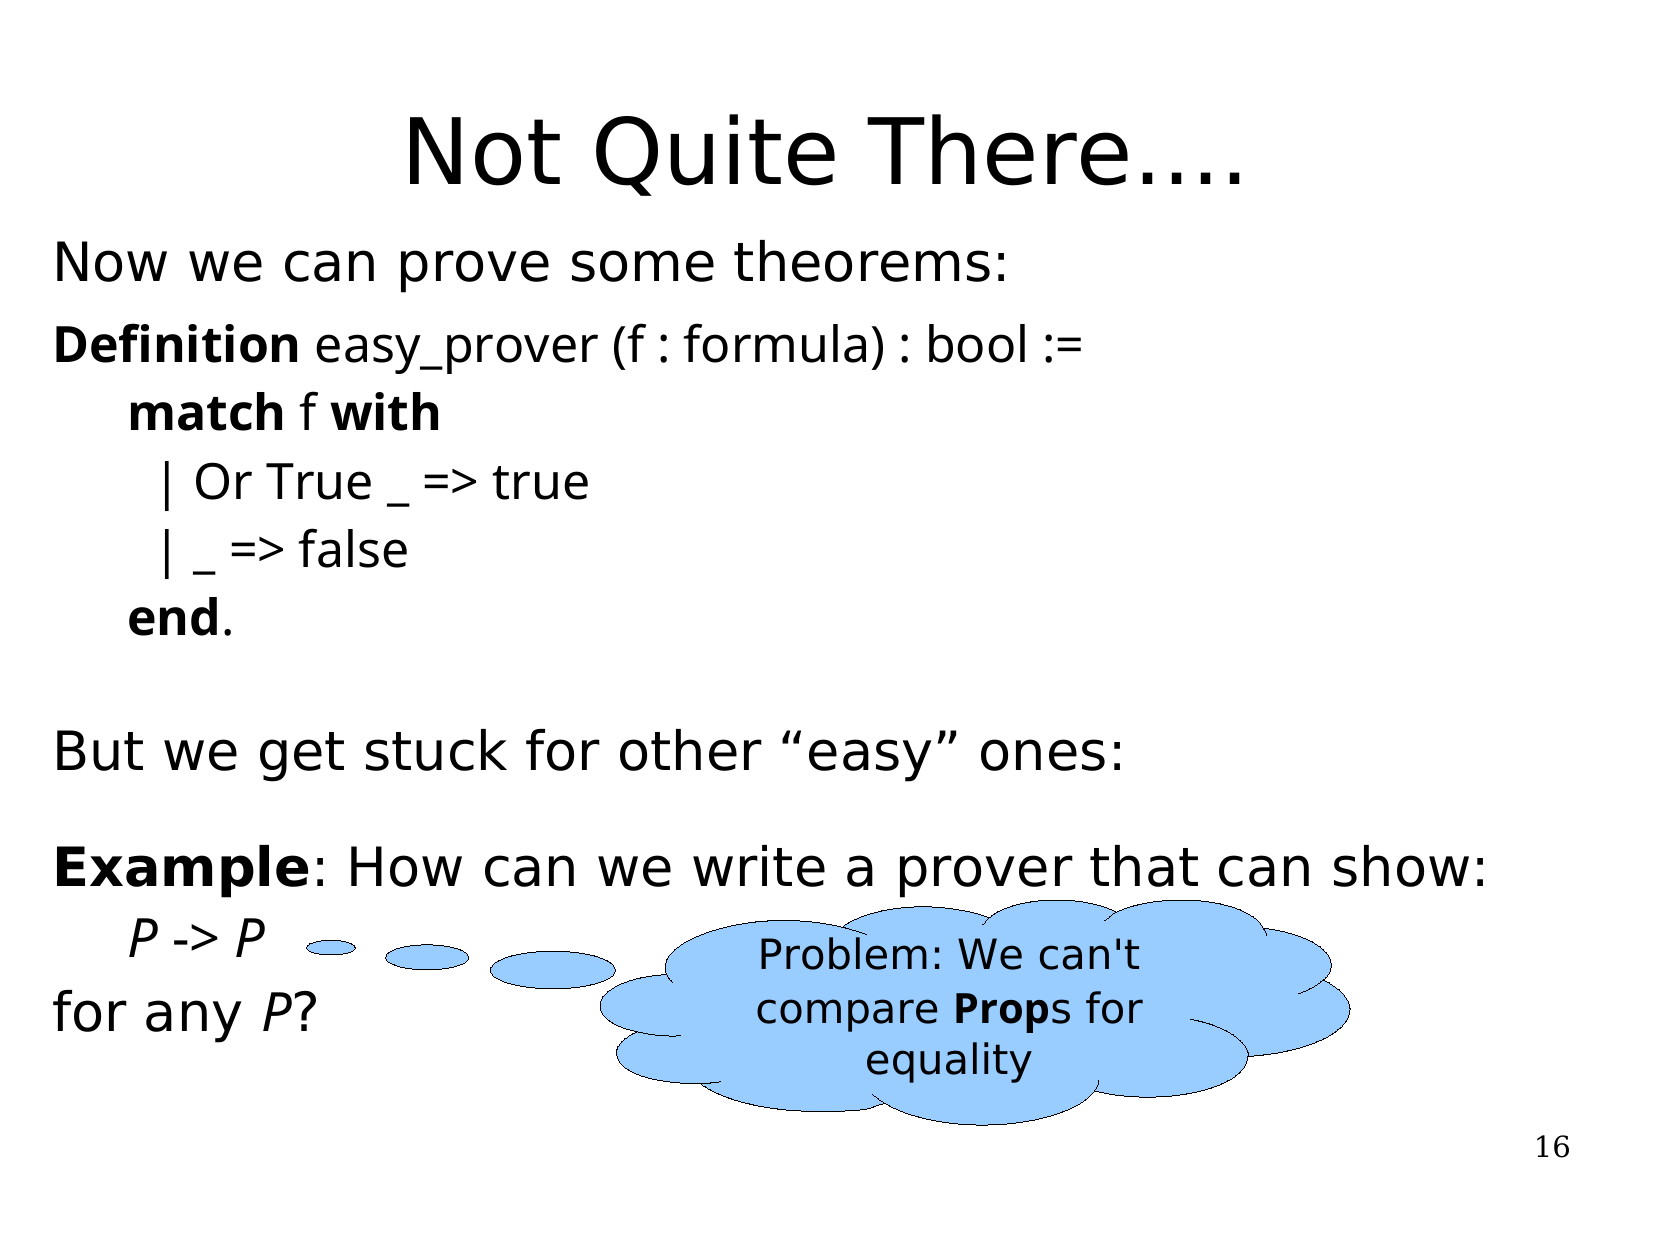

# Not Quite There....
Now we can prove some theorems:
Definition easy_prover (f : formula) : bool :=
	match f with
	 | Or True _ => true
	 | _ => false
	end.
But we get stuck for other “easy” ones:
Example: How can we write a prover that can show:
	P -> P
for any P?
Problem: We can't compare Props for equality
16